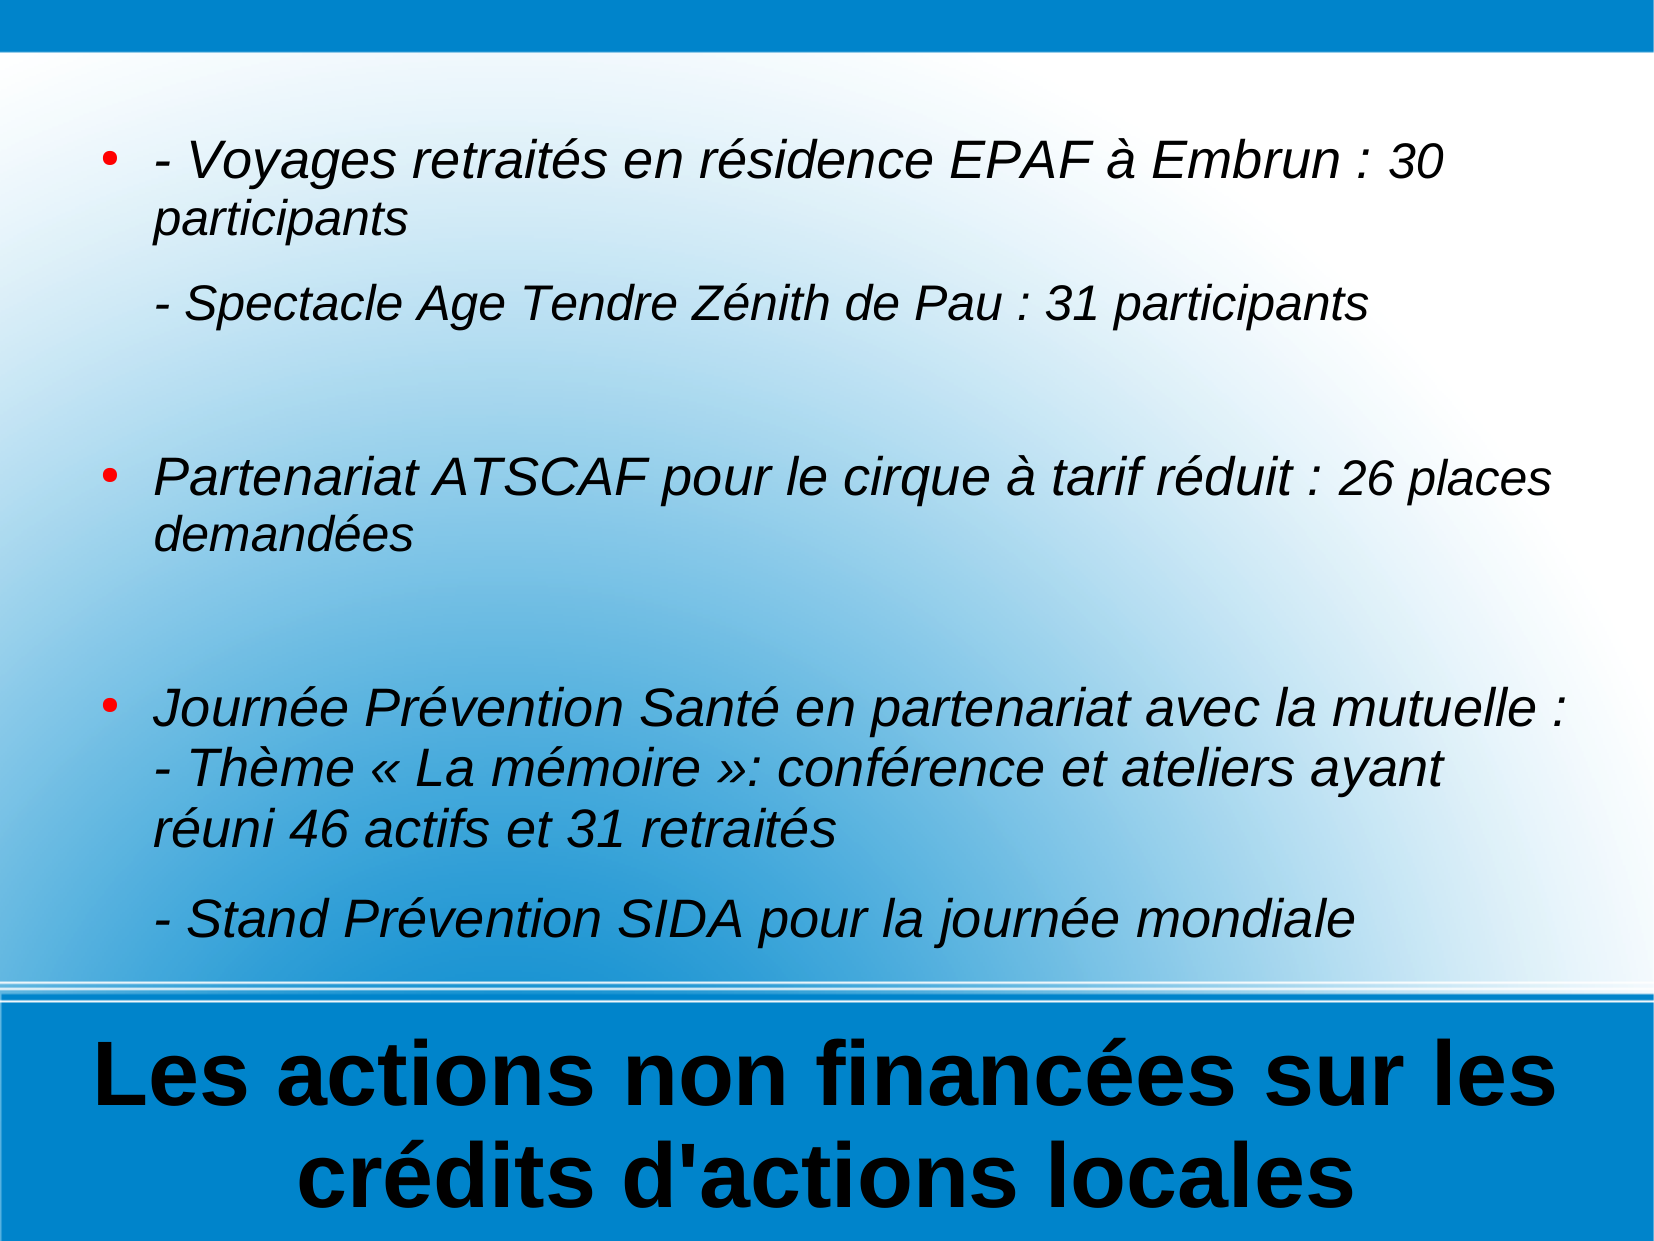

- Voyages retraités en résidence EPAF à Embrun : 30 participants
- Spectacle Age Tendre Zénith de Pau : 31 participants
Partenariat ATSCAF pour le cirque à tarif réduit : 26 places demandées
Journée Prévention Santé en partenariat avec la mutuelle : - Thème « La mémoire »: conférence et ateliers ayant réuni 46 actifs et 31 retraités
- Stand Prévention SIDA pour la journée mondiale
# Les actions non financées sur les crédits d'actions locales